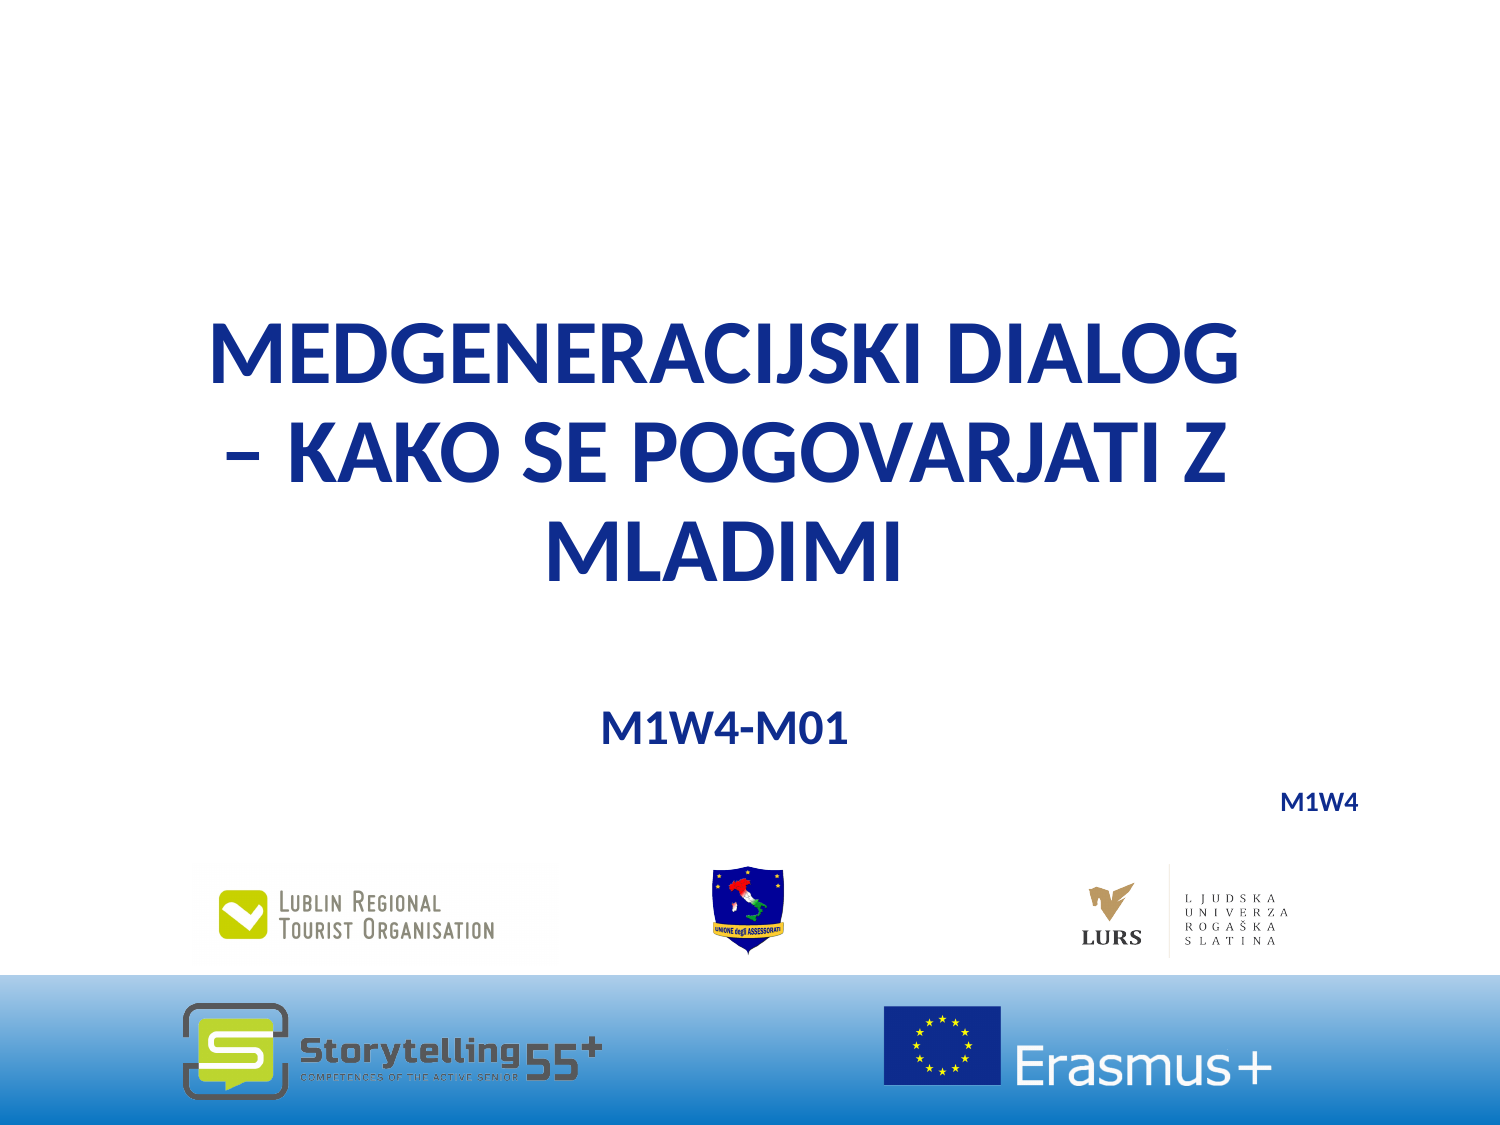

# MEDGENERACIJSKI DIALOG – KAKO SE POGOVARJATI Z MLADIMI
M1W4-M01
M1W4